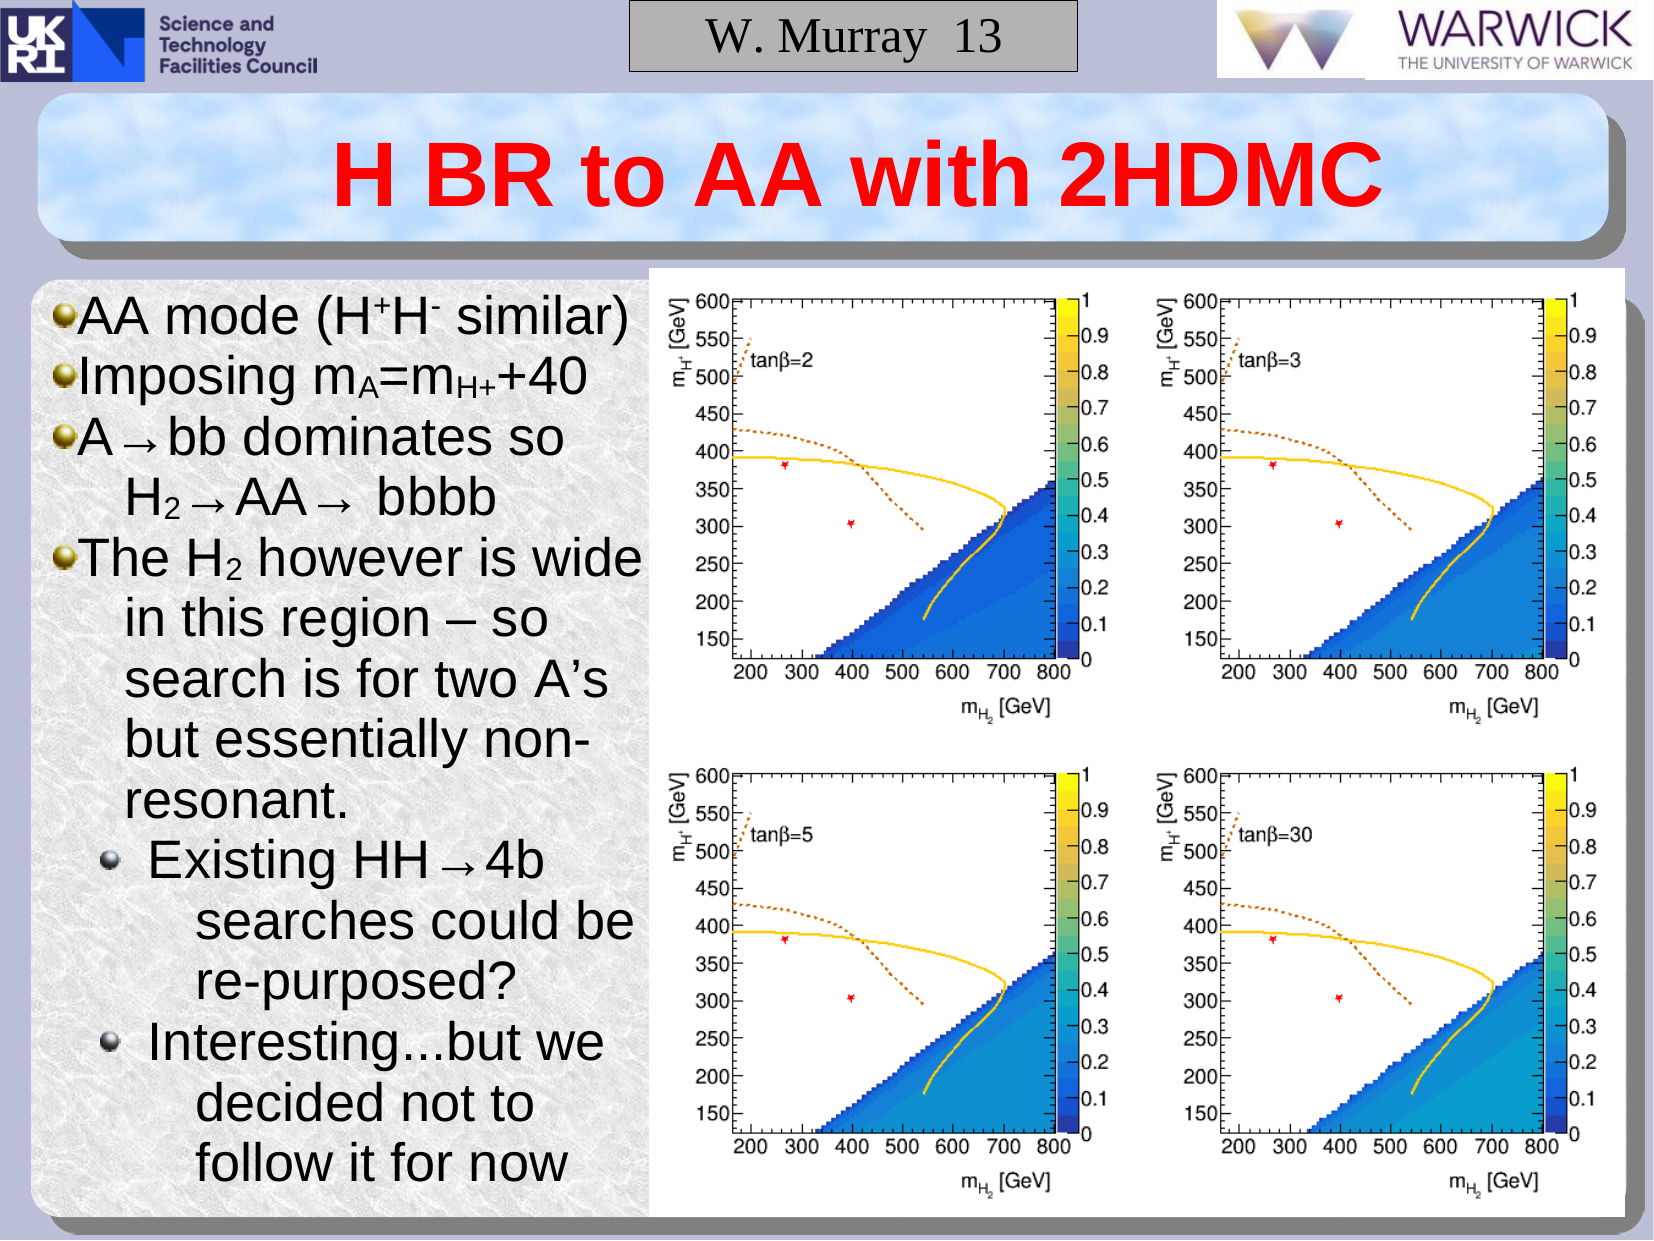

# H BR to AA with 2HDMC
AA mode (H+H- similar)
Imposing mA=mH++40
A→bb dominates so H2→AA→ bbbb
The H2 however is wide in this region – so search is for two A’s but essentially non-resonant.
Existing HH→4b searches could be re-purposed?
Interesting...but we decided not to follow it for now